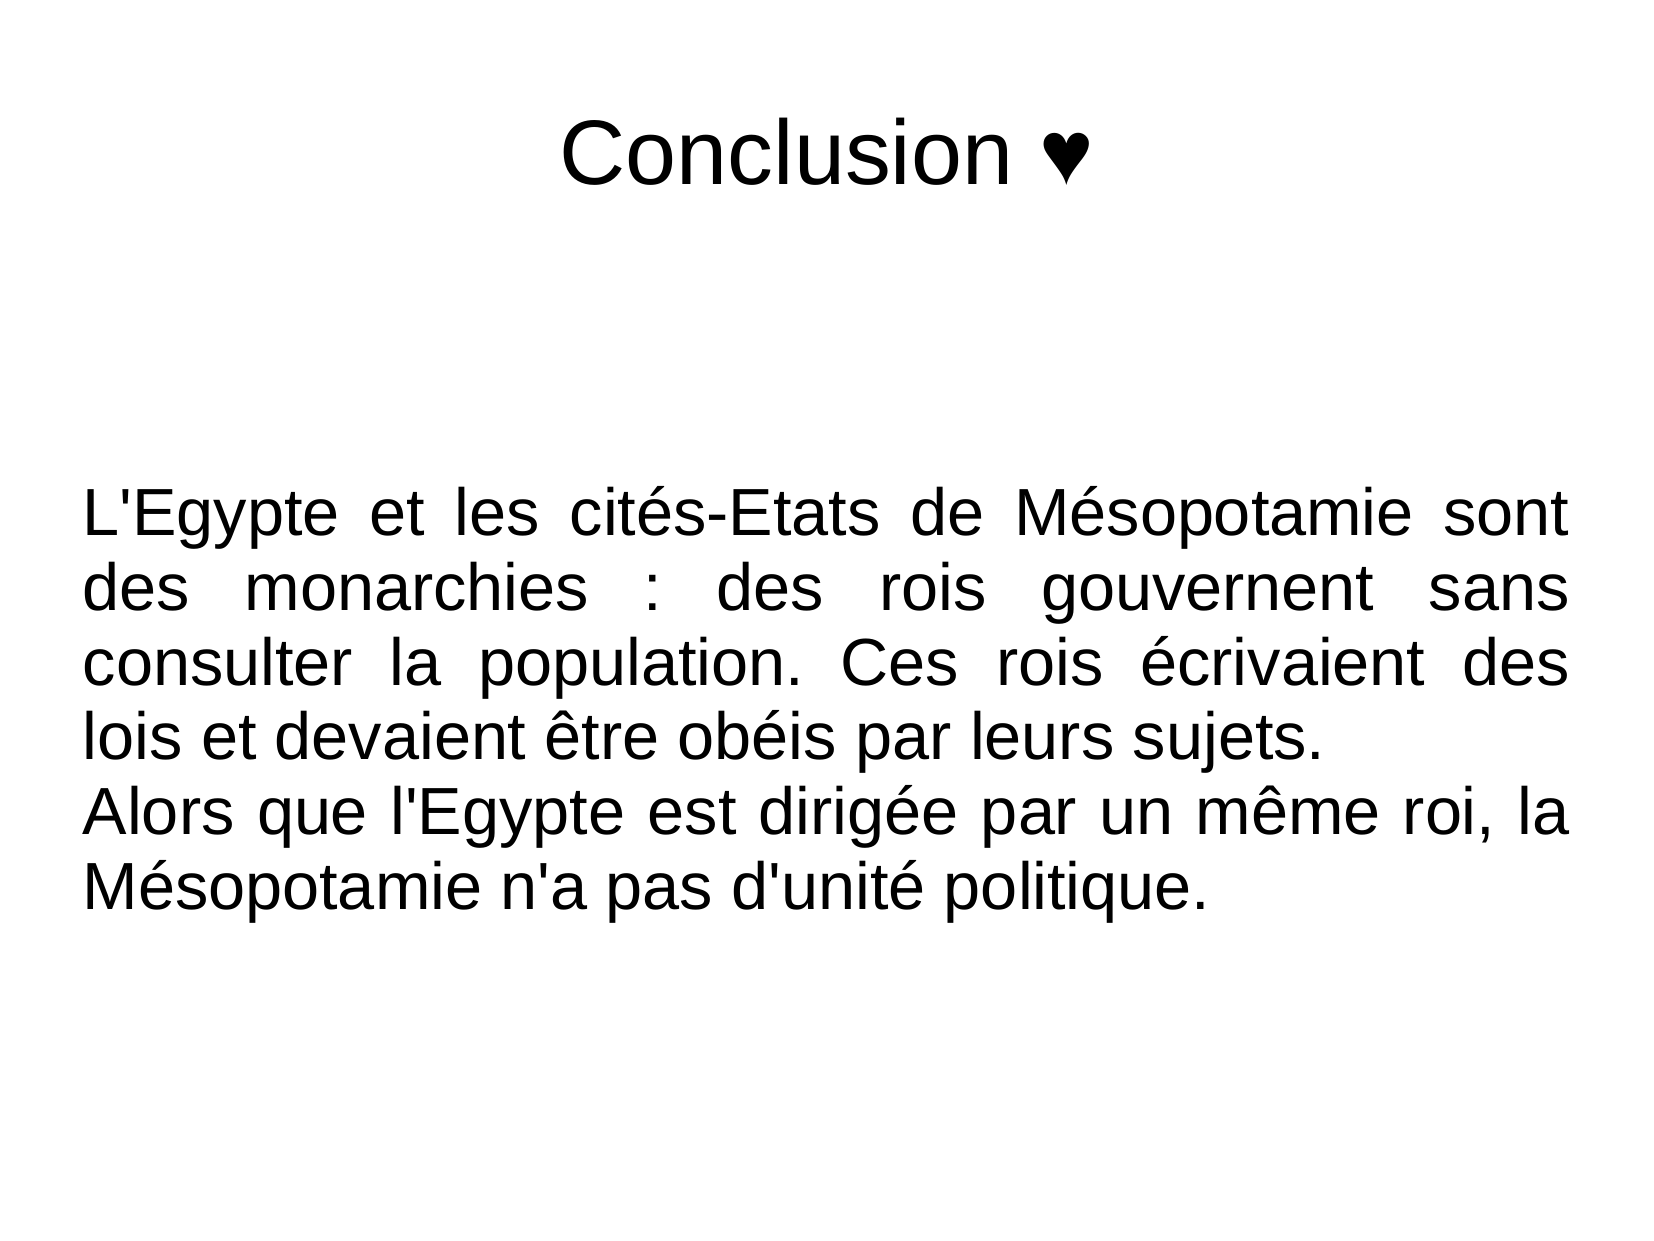

# Conclusion ♥
L'Egypte et les cités-Etats de Mésopotamie sont des monarchies : des rois gouvernent sans consulter la population. Ces rois écrivaient des lois et devaient être obéis par leurs sujets.
Alors que l'Egypte est dirigée par un même roi, la Mésopotamie n'a pas d'unité politique.